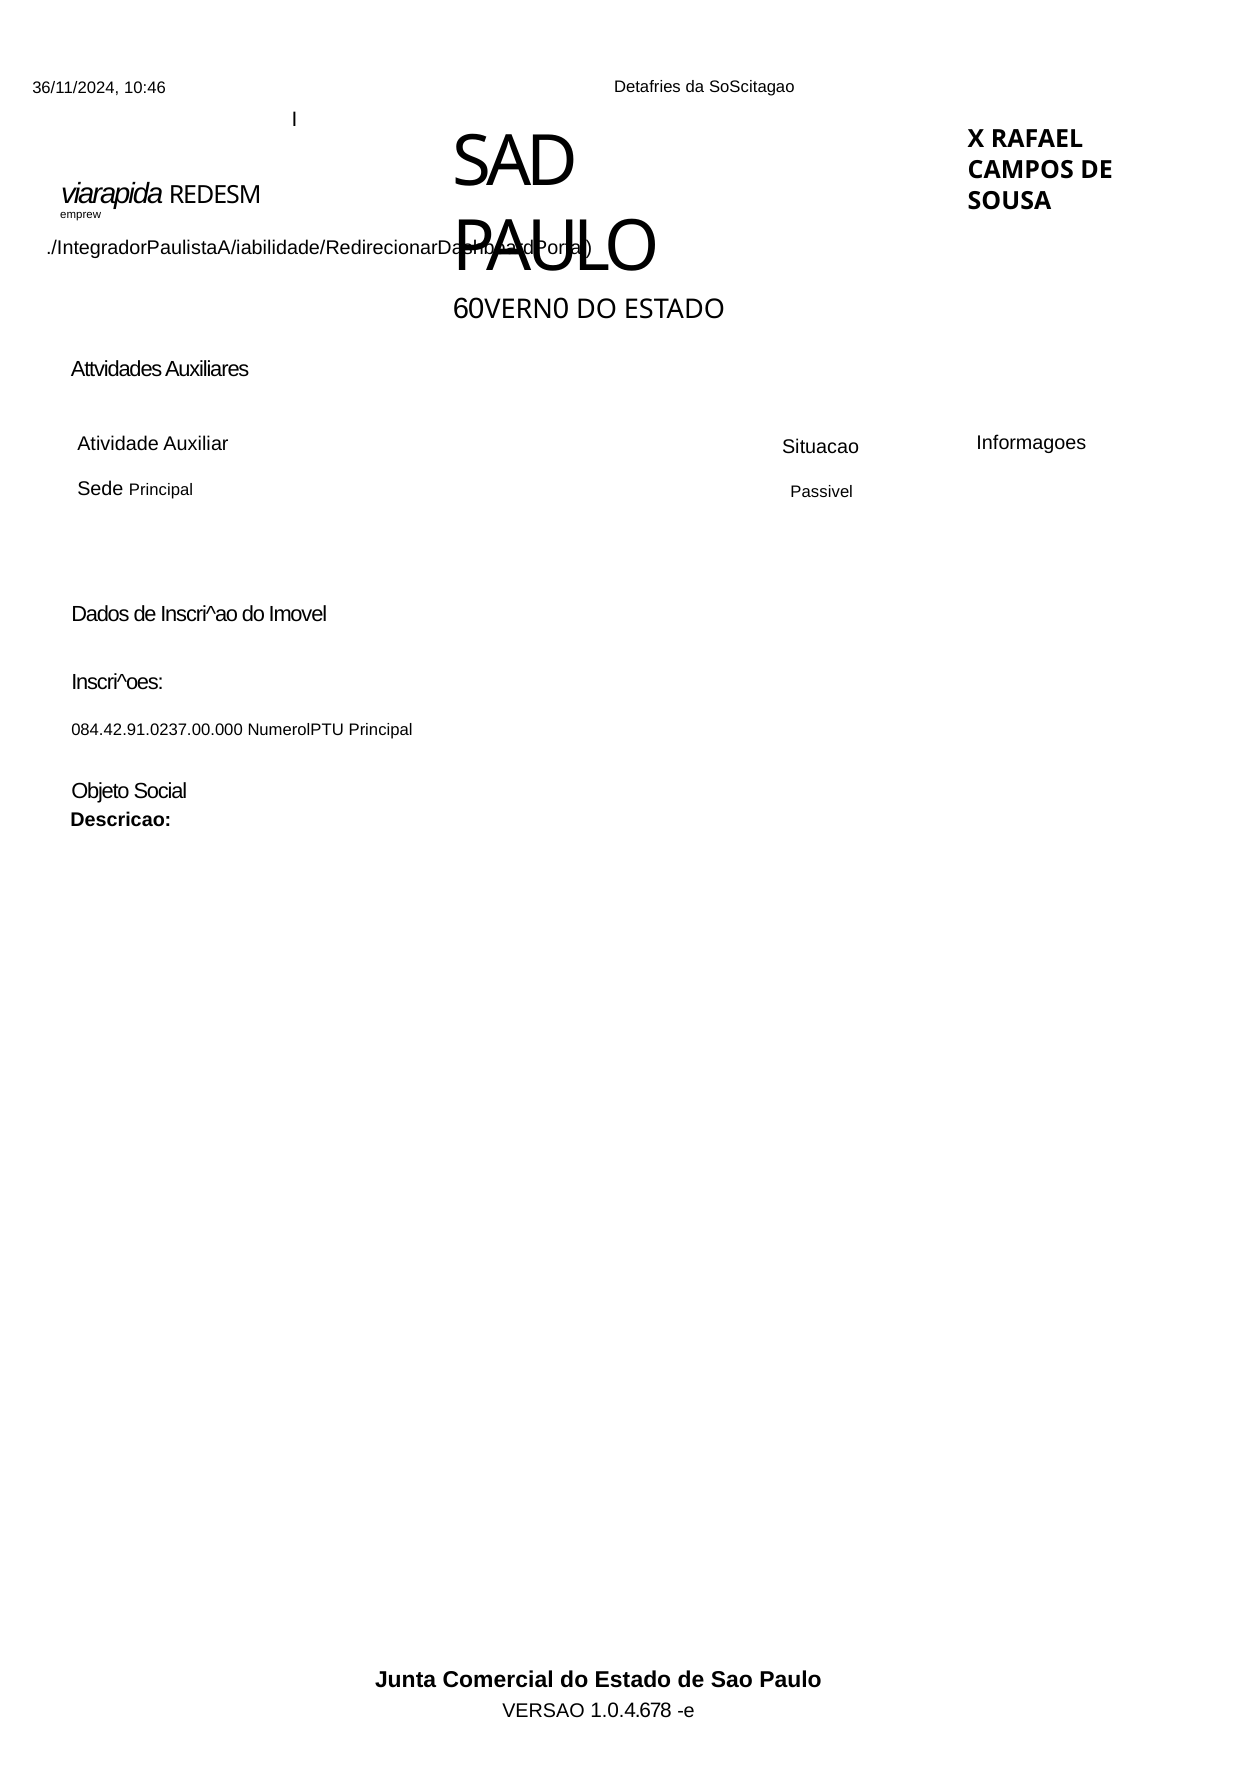

Detafries da SoScitagao
36/11/2024, 10:46
I
SAD PAULO
60VERN0 DO ESTADO
X RAFAEL
CAMPOS DE
SOUSA
viarapida redesm
emprew
./IntegradorPaulistaA/iabilidade/RedirecionarDashboardPortal)
Attvidades Auxiliares
Informagoes
Atividade Auxiliar
Sede Principal
Situacao
Passivel
Dados de Inscri^ao do Imovel Inscri^oes:
084.42.91.0237.00.000 NumerolPTU Principal
Objeto Social
Descricao:
Junta Comercial do Estado de Sao Paulo
VERSAO 1.0.4.678 -e